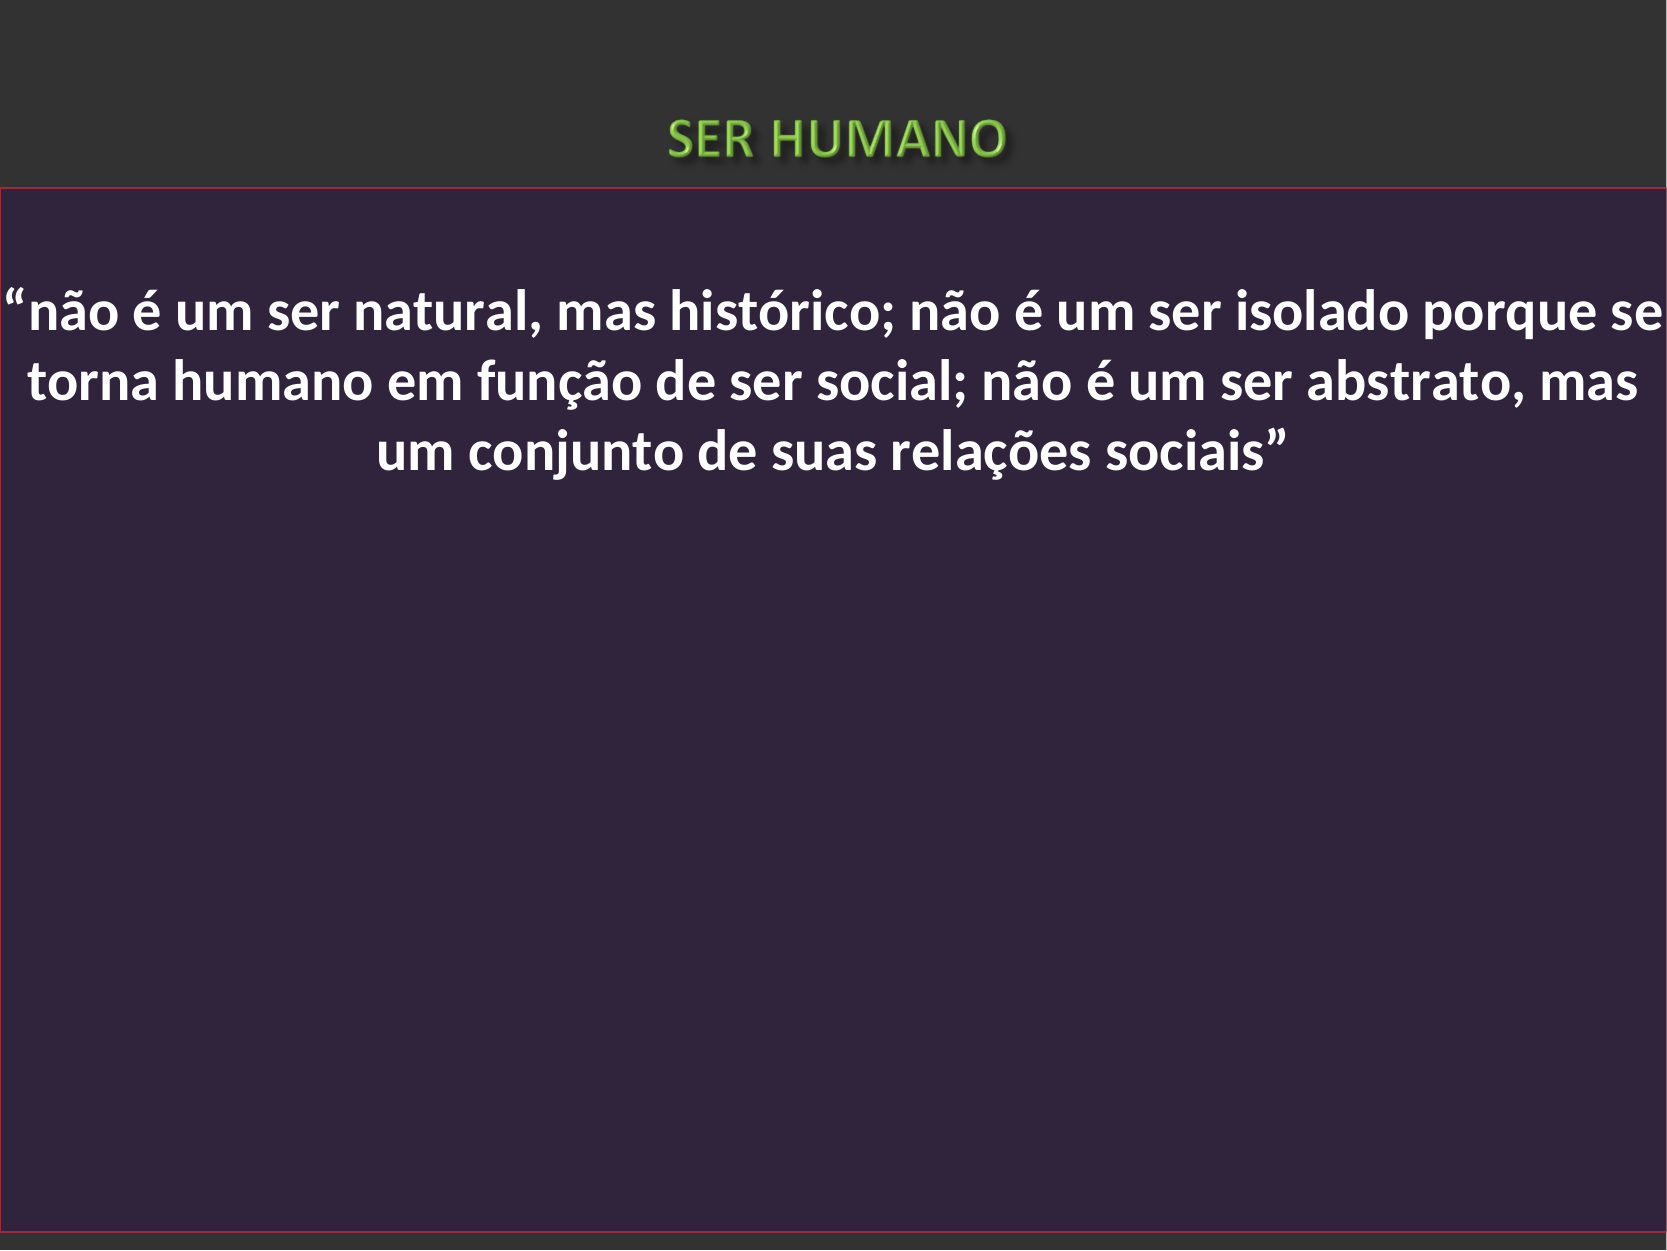

# “não é um ser natural, mas histórico; não é um ser isolado porque se torna humano em função de ser social; não é um ser abstrato, mas um conjunto de suas relações sociais”
BERGER, Peter L.; LUCKMANN, Thomas. A construção social da realidade : tratado de sociologia do conhecimento. 12. ed. Petrópolis: Vozes, 1995